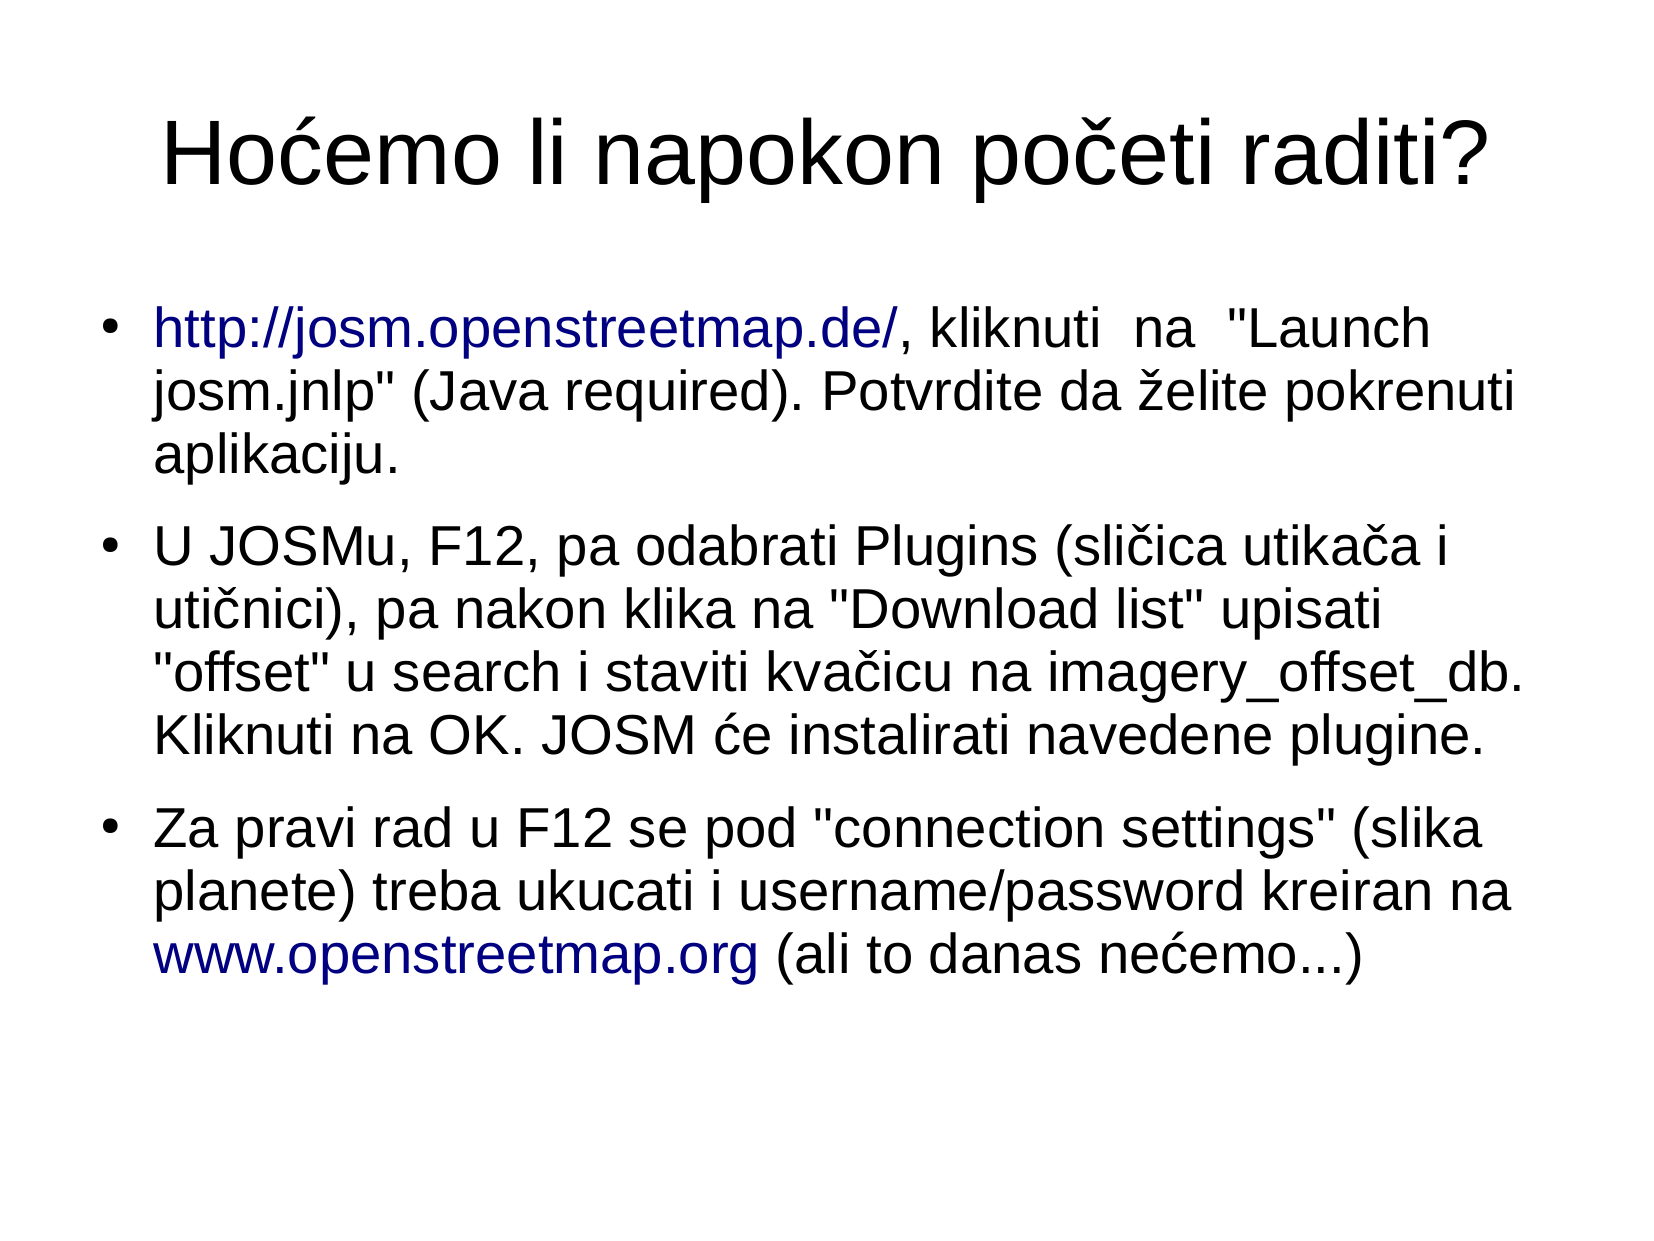

# Hoćemo li napokon početi raditi?
http://josm.openstreetmap.de/, kliknuti na "Launch josm.jnlp" (Java required). Potvrdite da želite pokrenuti aplikaciju.
U JOSMu, F12, pa odabrati Plugins (sličica utikača i utičnici), pa nakon klika na "Download list" upisati "offset" u search i staviti kvačicu na imagery_offset_db. Kliknuti na OK. JOSM će instalirati navedene plugine.
Za pravi rad u F12 se pod "connection settings" (slika planete) treba ukucati i username/password kreiran na www.openstreetmap.org (ali to danas nećemo...)